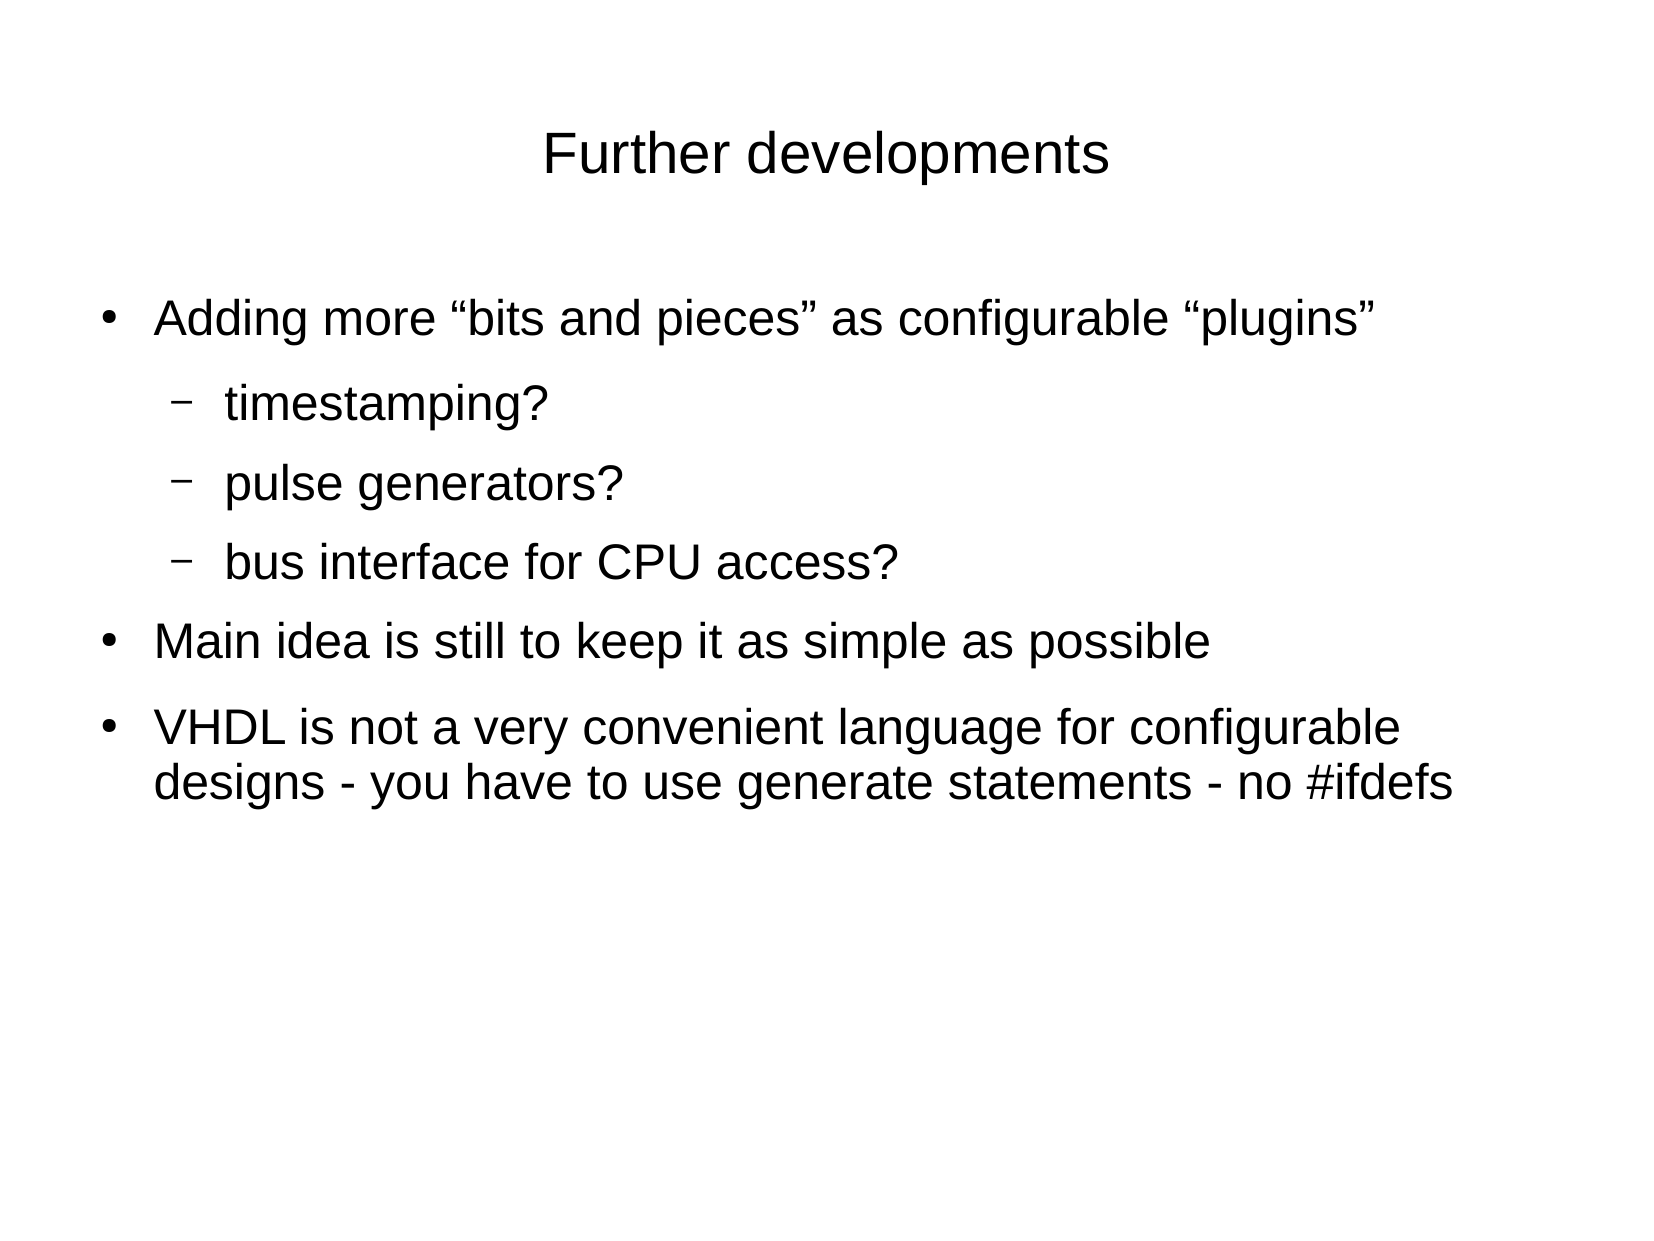

# Further developments
Adding more “bits and pieces” as configurable “plugins”
timestamping?
pulse generators?
bus interface for CPU access?
Main idea is still to keep it as simple as possible
VHDL is not a very convenient language for configurable designs - you have to use generate statements - no #ifdefs